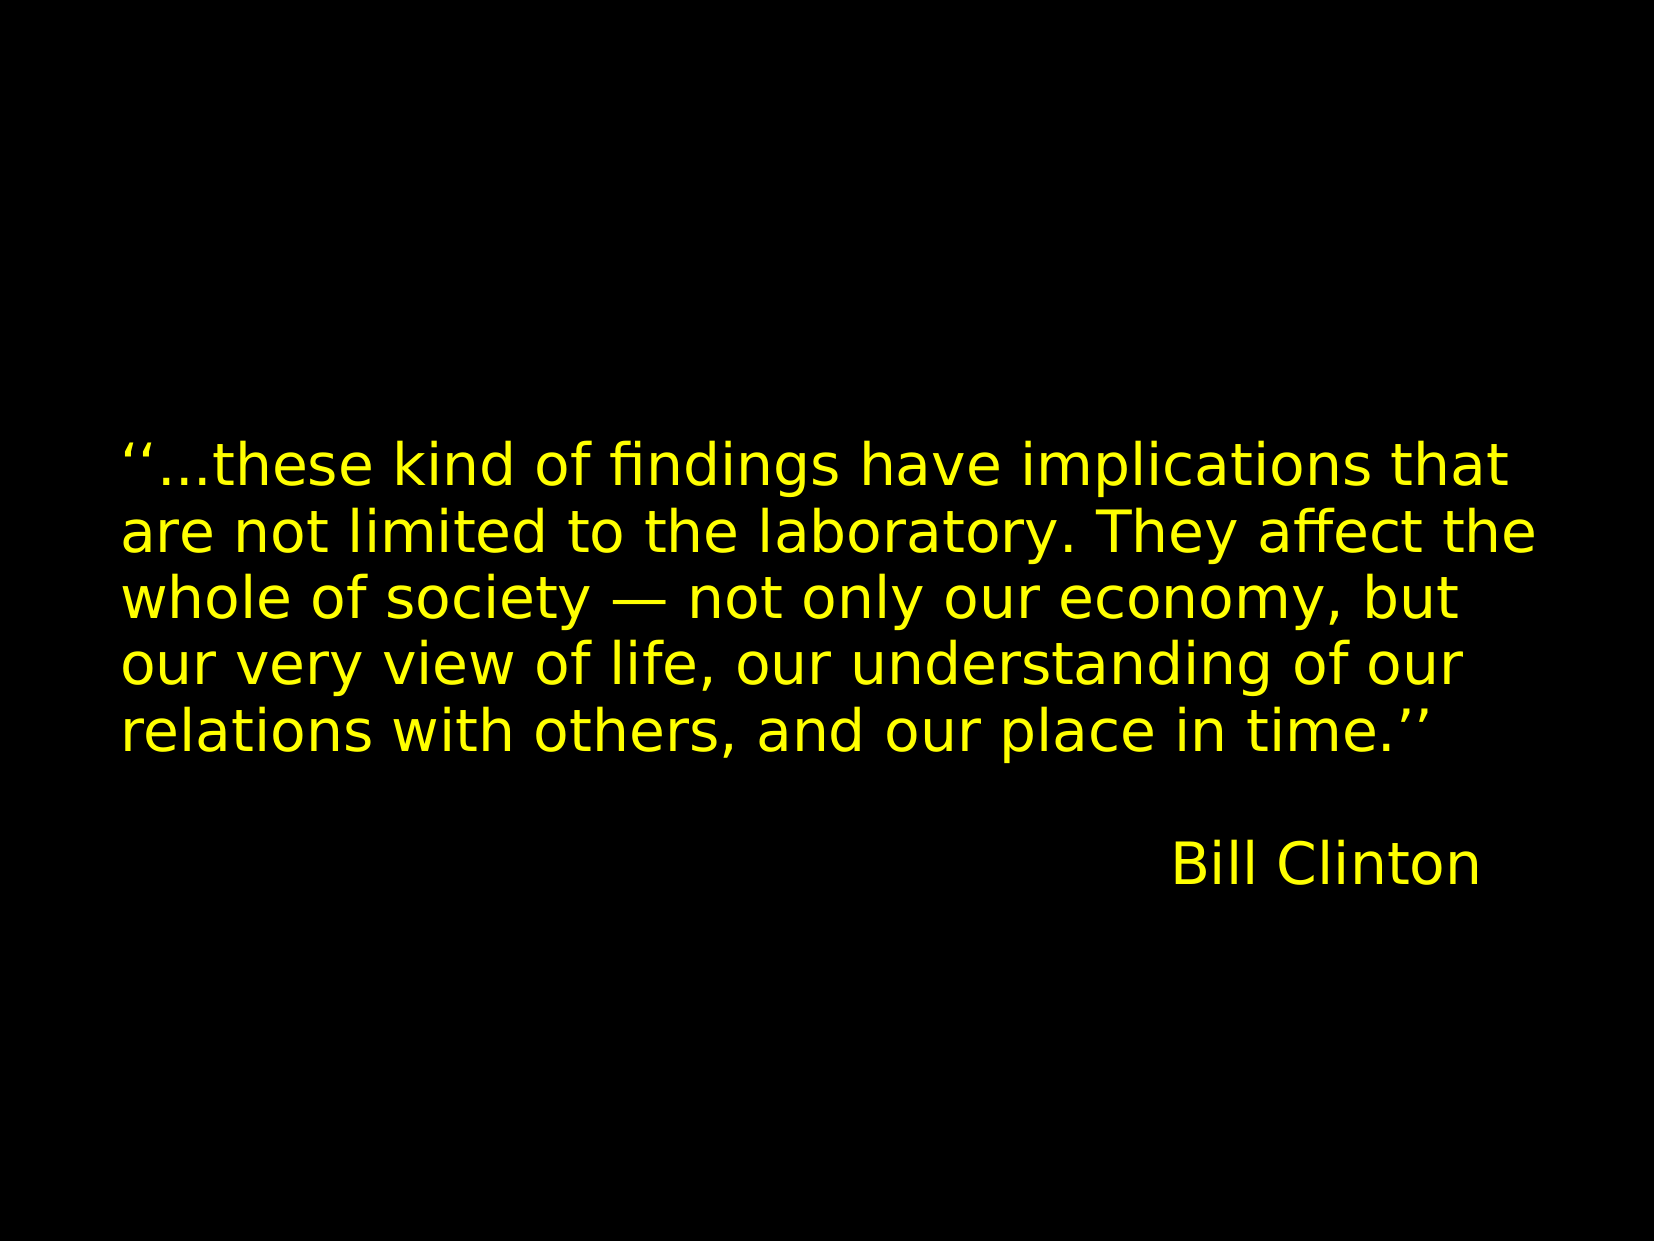

‘‘...these kind of findings have implications that are not limited to the laboratory. They affect the whole of society — not only our economy, but our very view of life, our understanding of our relations with others, and our place in time.’’
														Bill Clinton